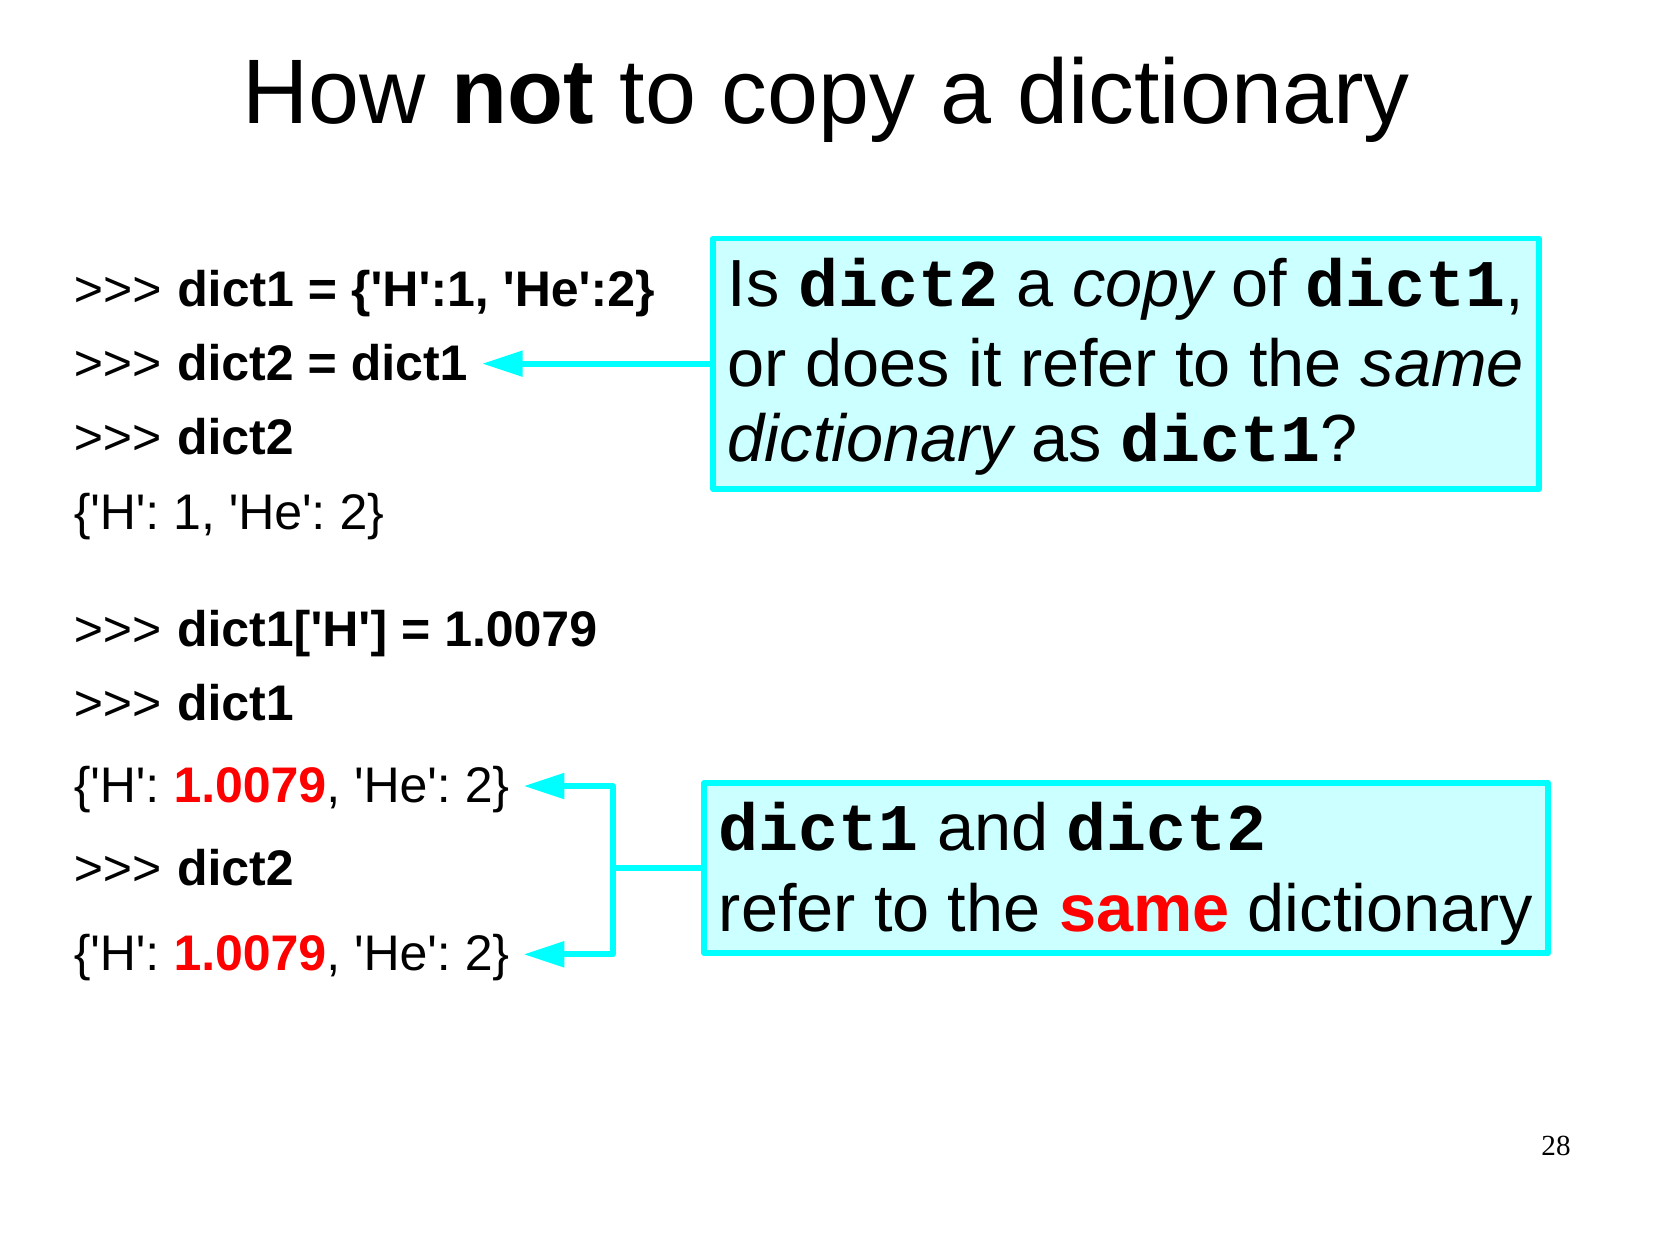

How not to copy a dictionary
Is dict2 a copy of dict1,
or does it refer to the same
dictionary as dict1?
>>>
dict1 = {'H':1, 'He':2}
>>>
dict2 = dict1
>>>
dict2
{'H': 1, 'He': 2}
>>>
dict1['H'] = 1.0079
>>>
dict1
{'H': 1.0079, 'He': 2}
dict1 and dict2
refer to the same dictionary
>>>
dict2
{'H': 1.0079, 'He': 2}
28